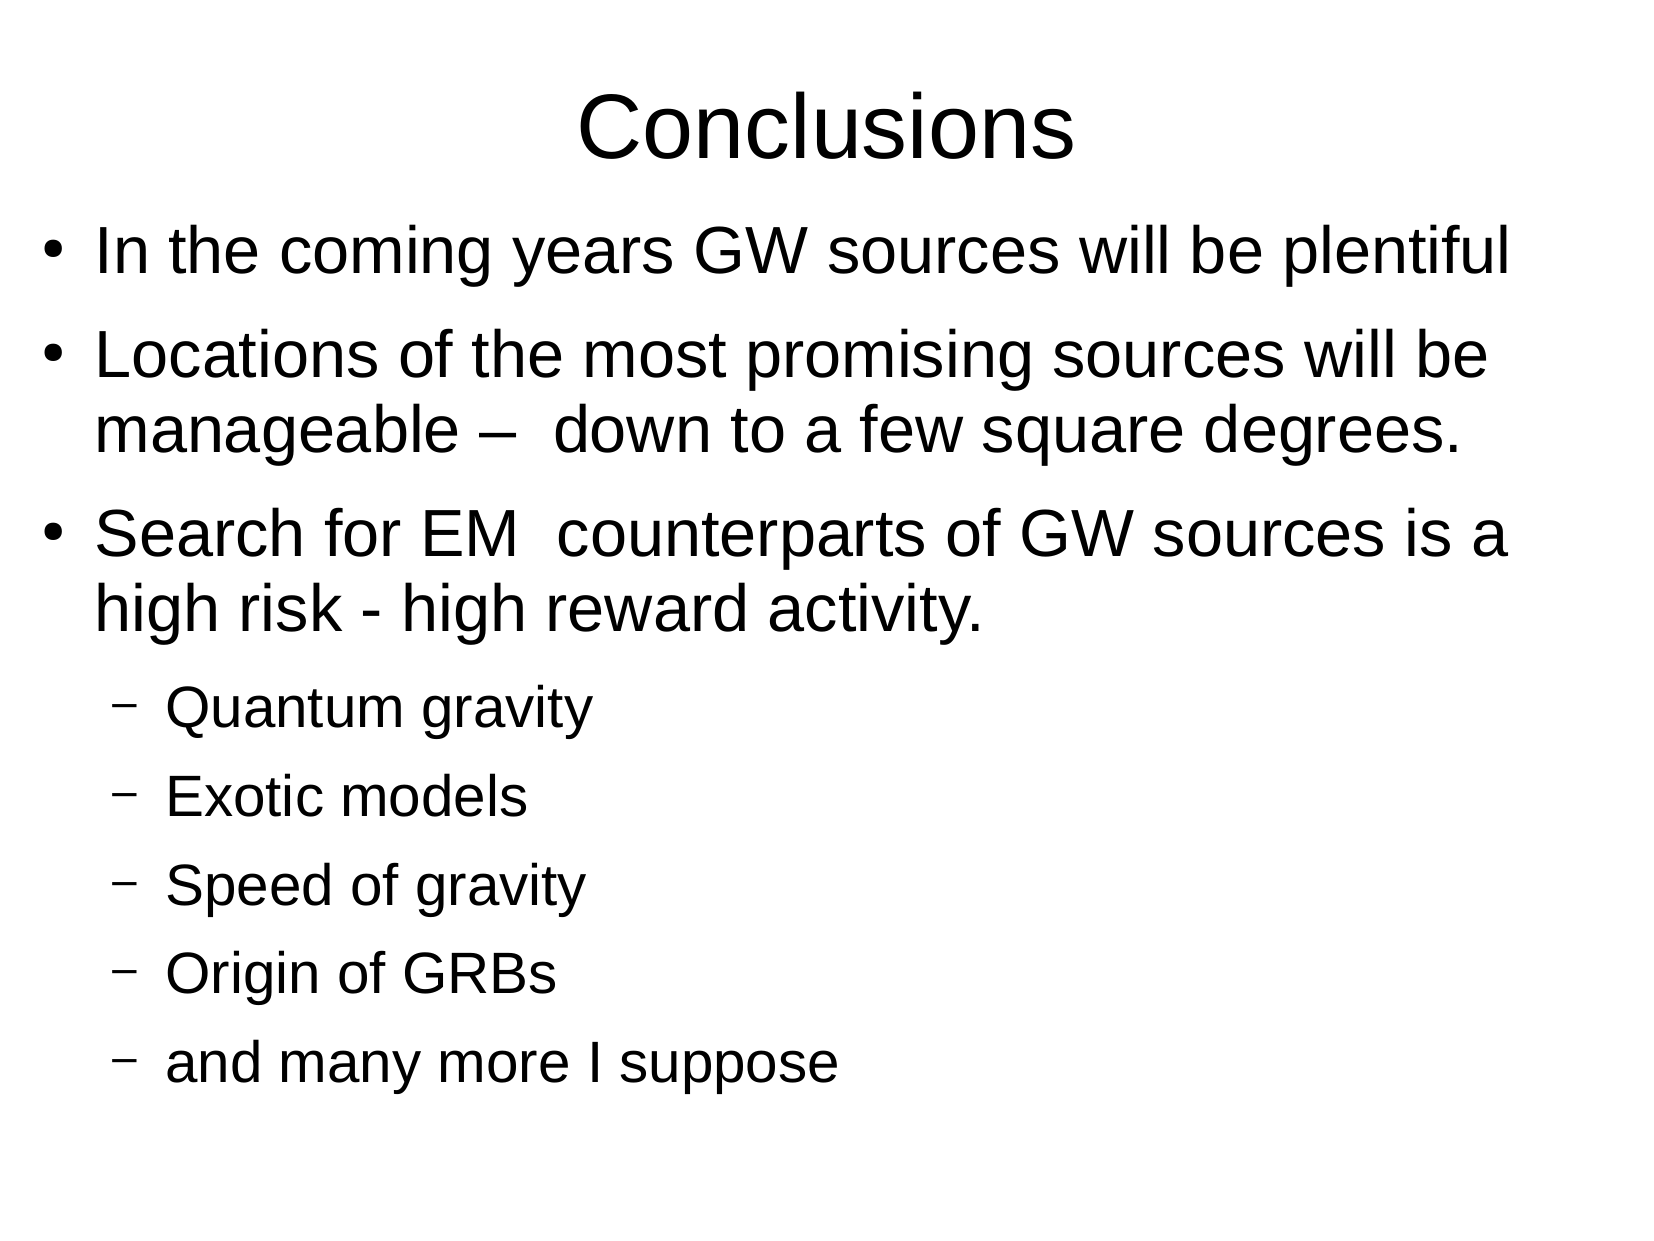

# Conclusions
In the coming years GW sources will be plentiful
Locations of the most promising sources will be manageable – down to a few square degrees.
Search for EM counterparts of GW sources is a high risk - high reward activity.
Quantum gravity
Exotic models
Speed of gravity
Origin of GRBs
and many more I suppose